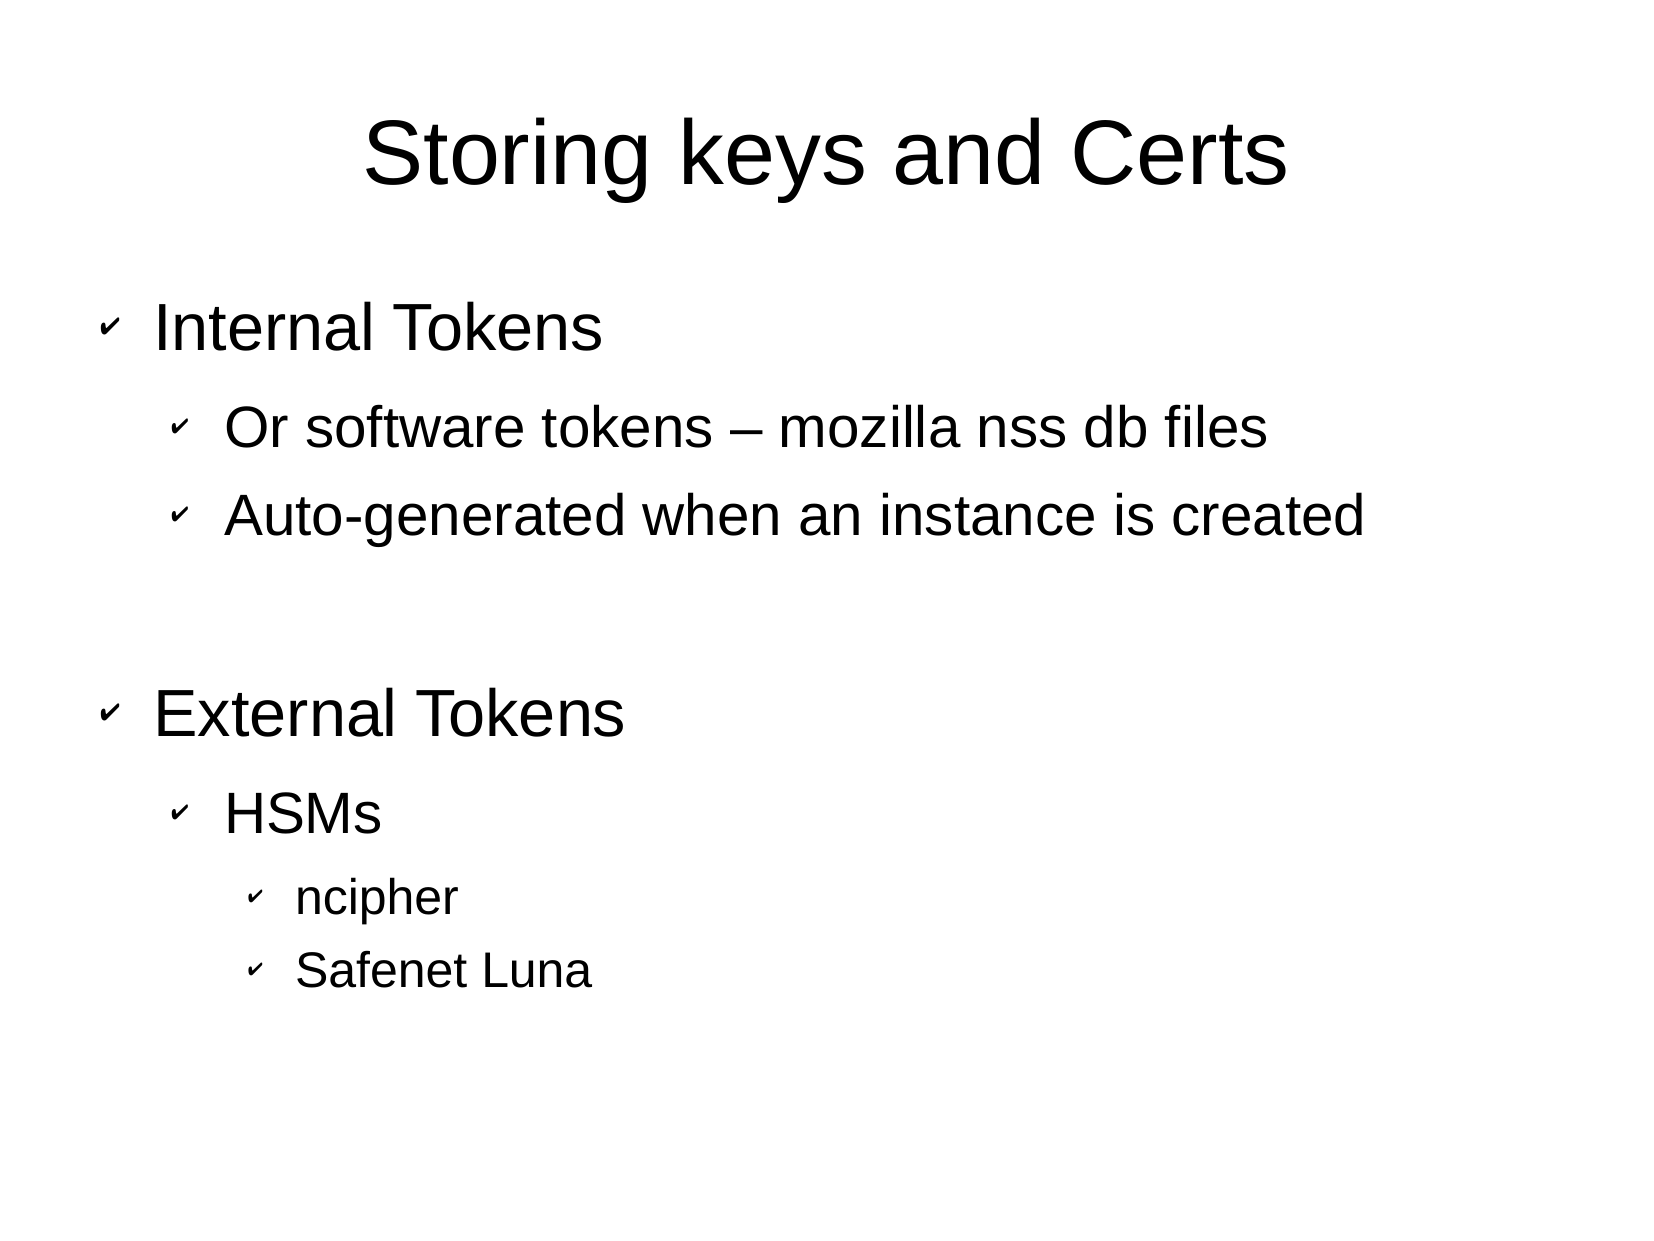

# Storing keys and Certs
Internal Tokens
Or software tokens – mozilla nss db files
Auto-generated when an instance is created
External Tokens
HSMs
ncipher
Safenet Luna